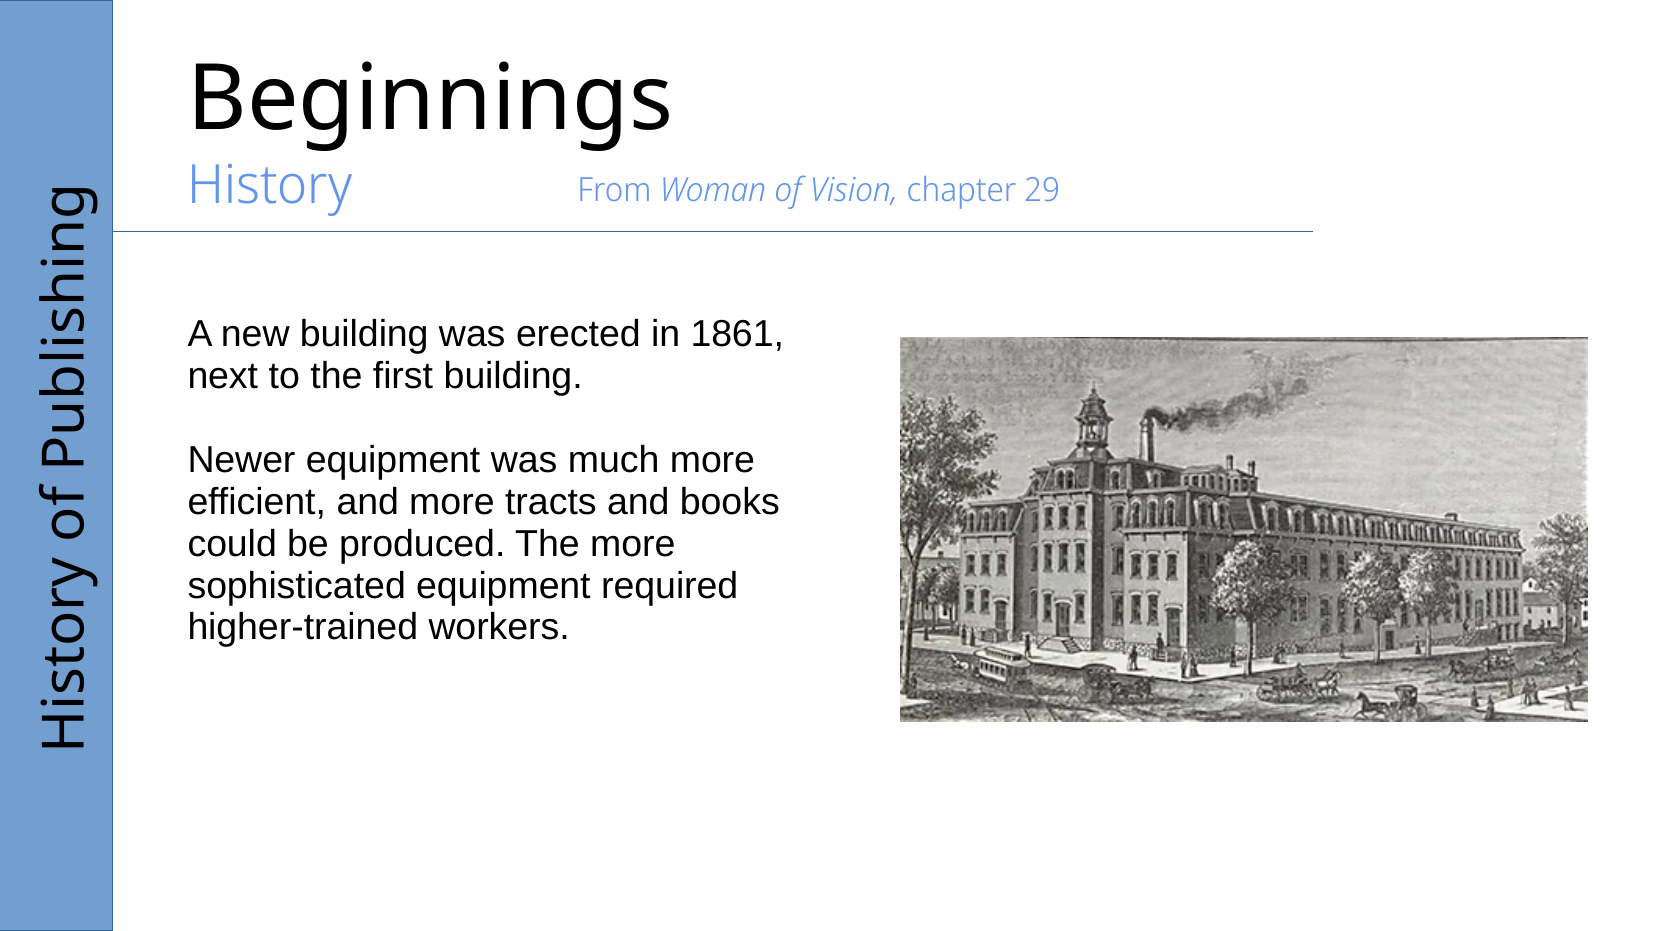

# Beginnings
History
From Woman of Vision, chapter 29
A new building was erected in 1861, next to the first building.
Newer equipment was much more efficient, and more tracts and books could be produced. The more sophisticated equipment required higher-trained workers.
History of Publishing